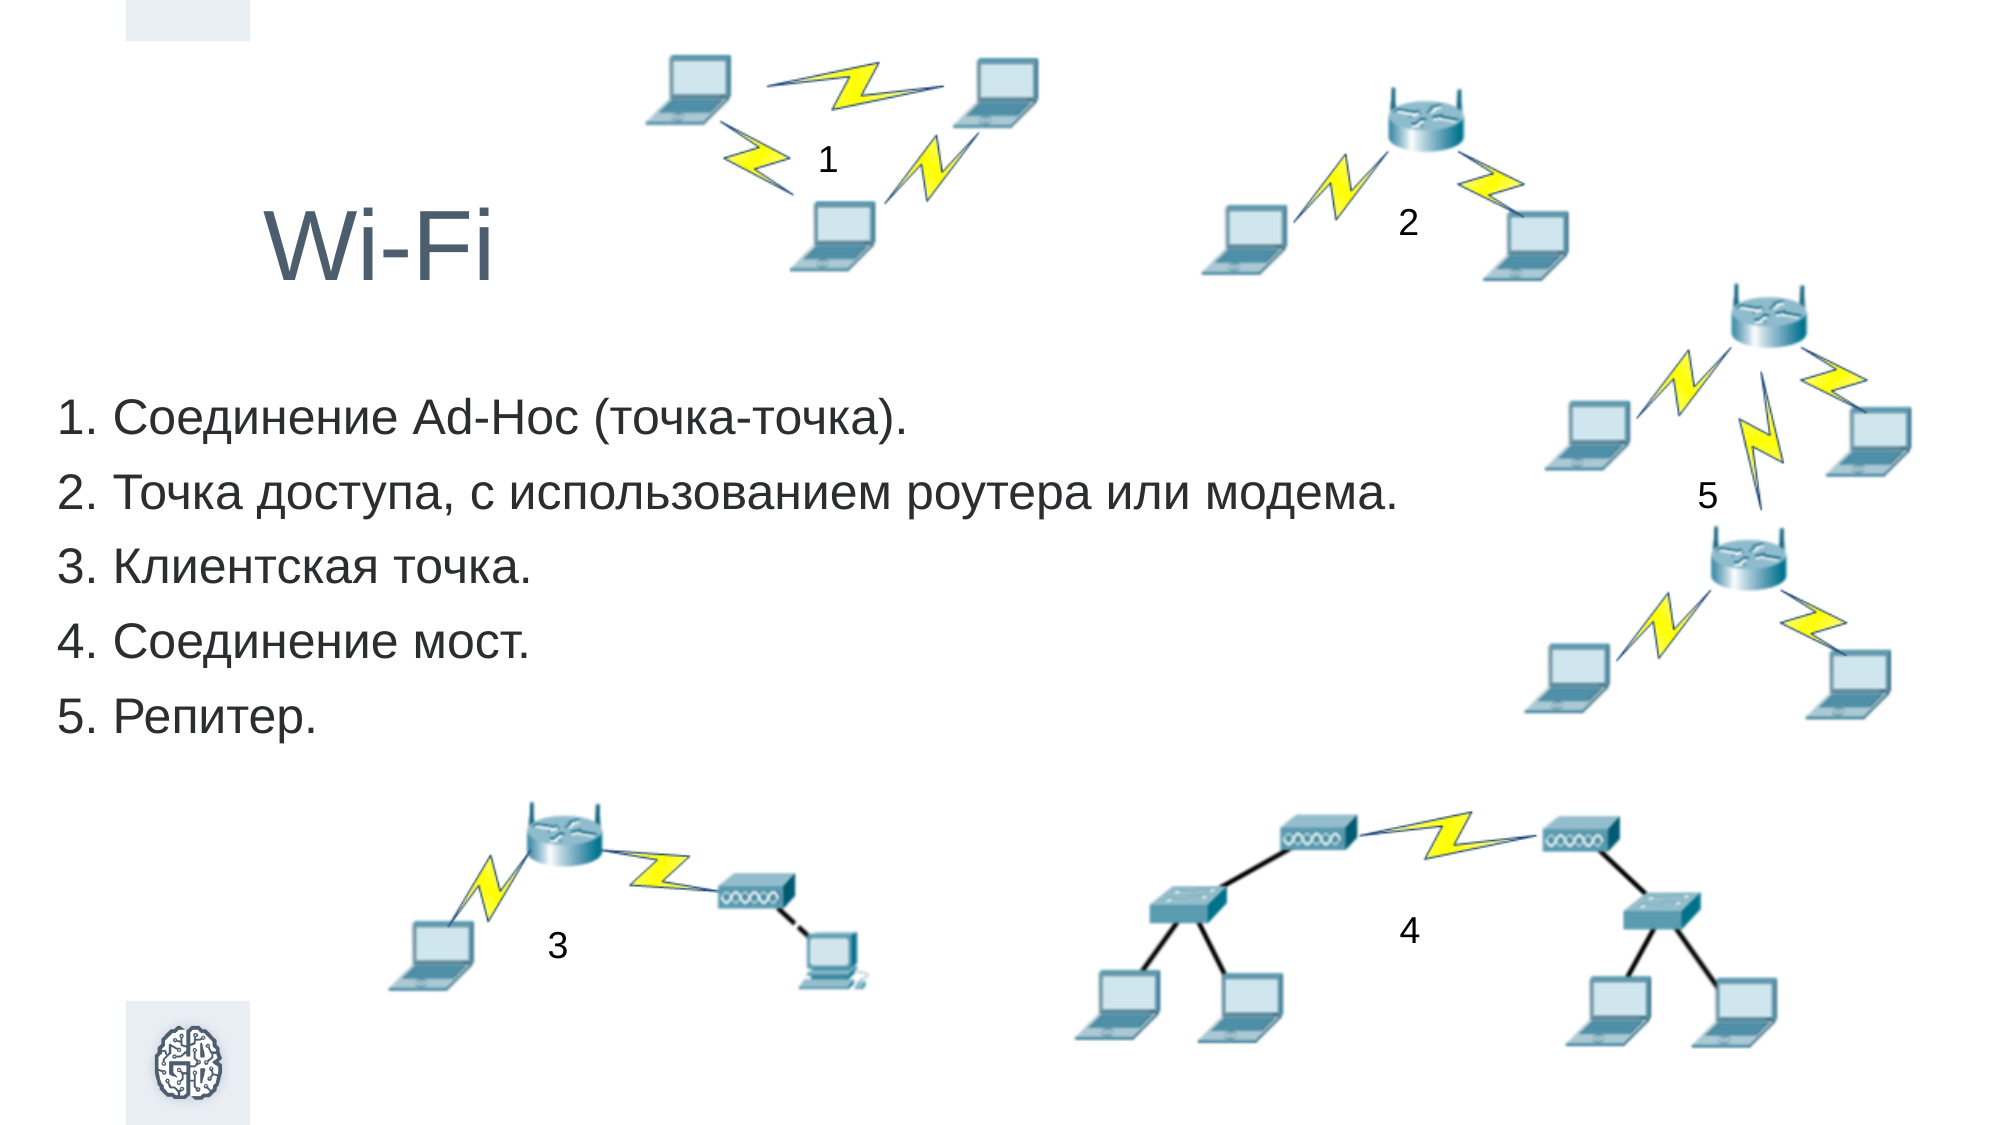

# Wi-Fi
1
2
1. Соединение Ad-Hoc (точка-точка).
2. Точка доступа, с использованием роутера или модема.
3. Клиентская точка.
4. Соединение мост.
5. Репитер.
5
4
3